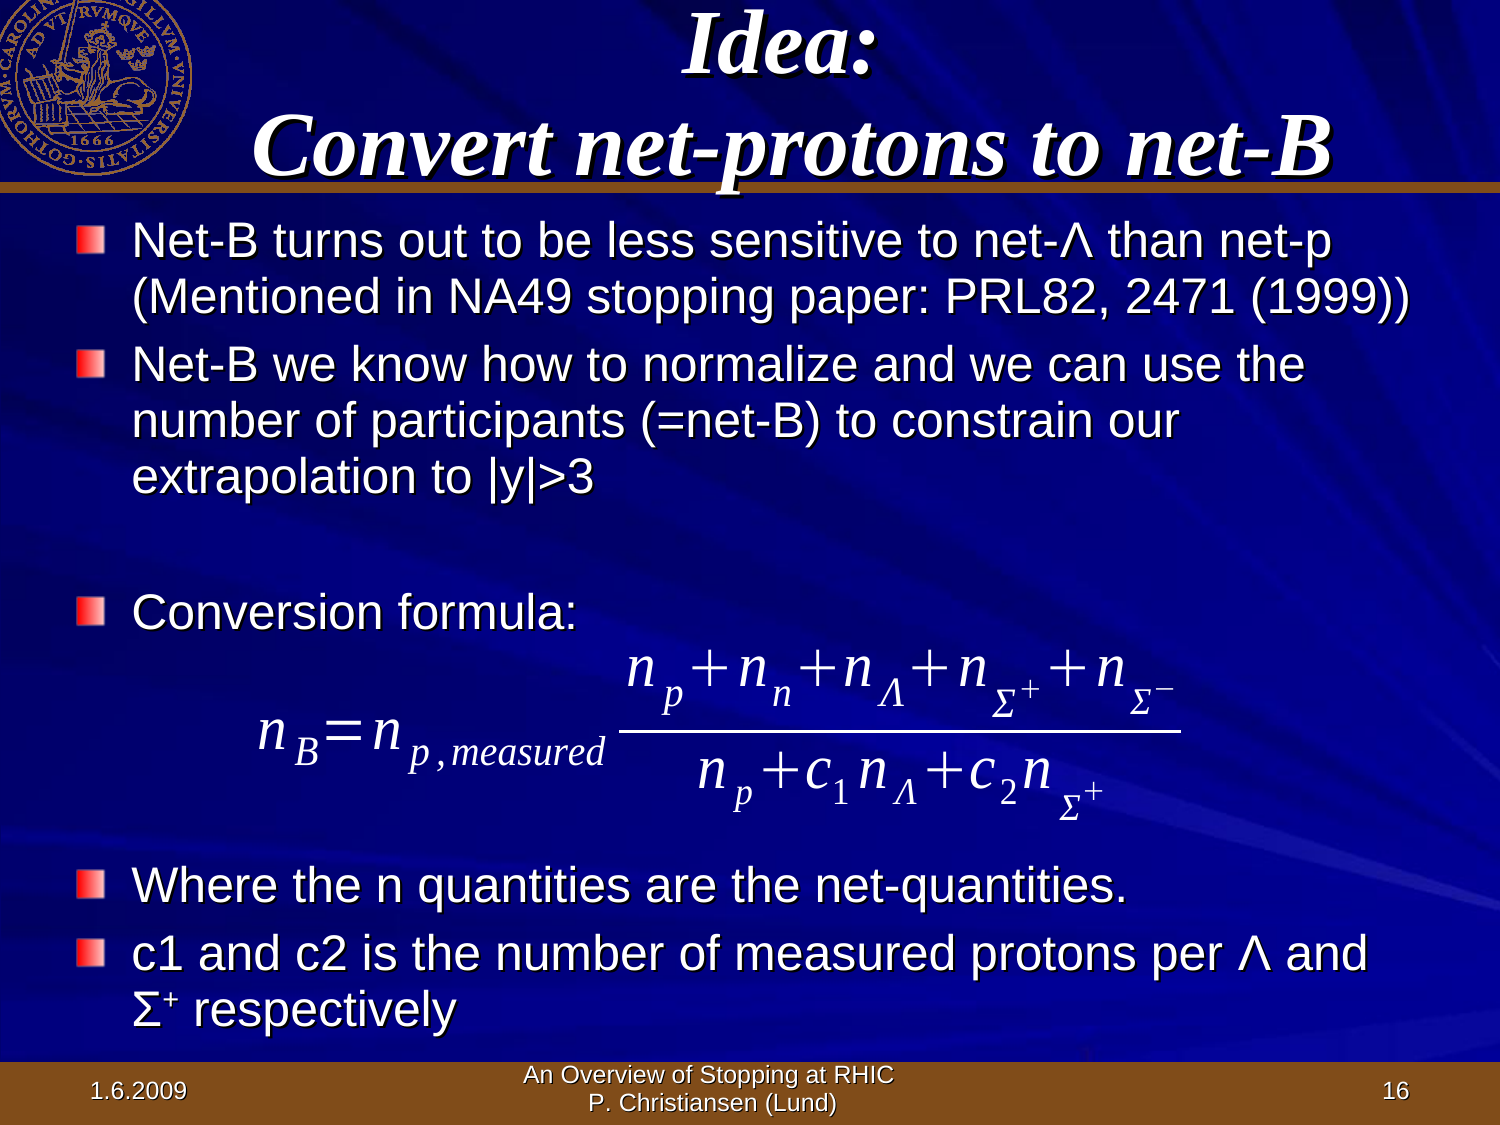

# Idea: Convert net-protons to net-B
Net-B turns out to be less sensitive to net-Λ than net-p (Mentioned in NA49 stopping paper: PRL82, 2471 (1999))
Net-B we know how to normalize and we can use the number of participants (=net-B) to constrain our extrapolation to |y|>3
Conversion formula:
Where the n quantities are the net-quantities.
c1 and c2 is the number of measured protons per Λ and Σ+ respectively
16